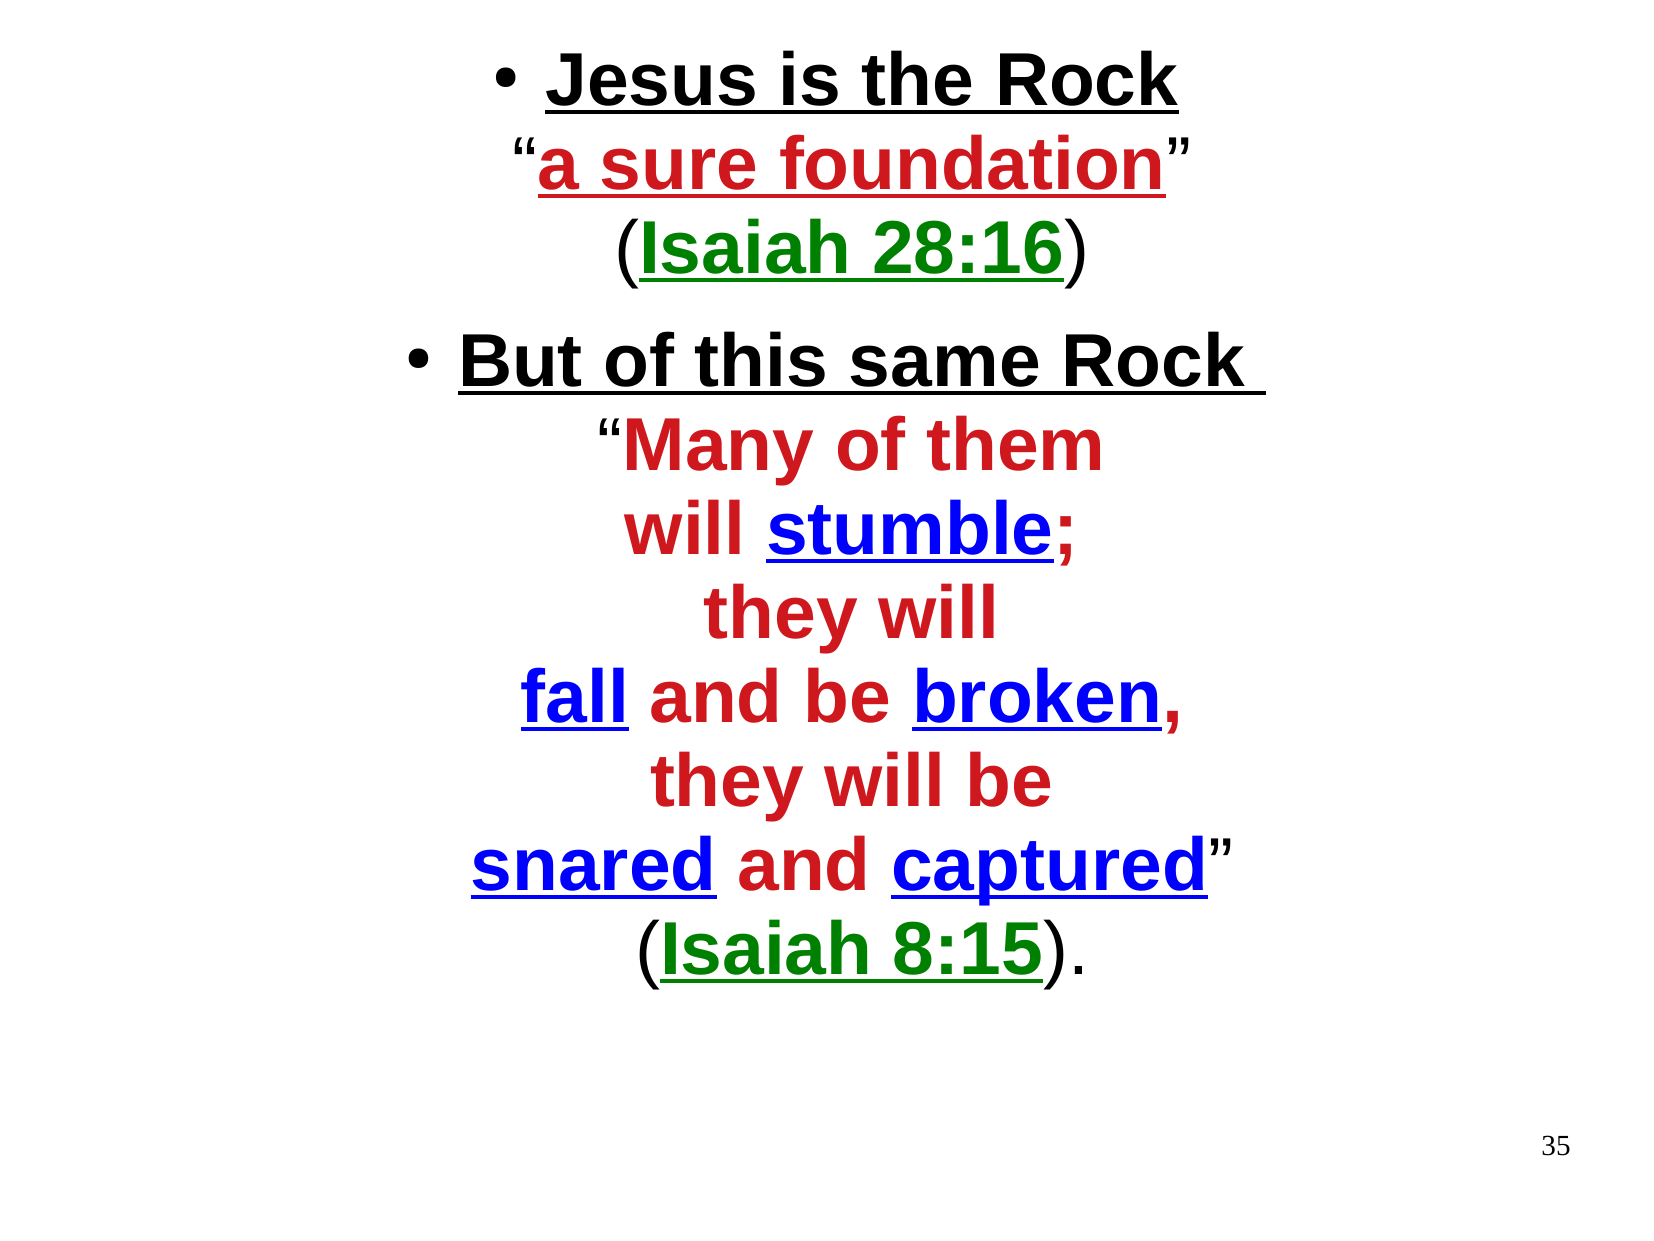

# Jesus is the Rock “a sure foundation” (Isaiah 28:16)
But of this same Rock
“Many of them
will stumble;
they will
fall and be broken,
they will be
snared and captured”
(Isaiah 8:15).
35